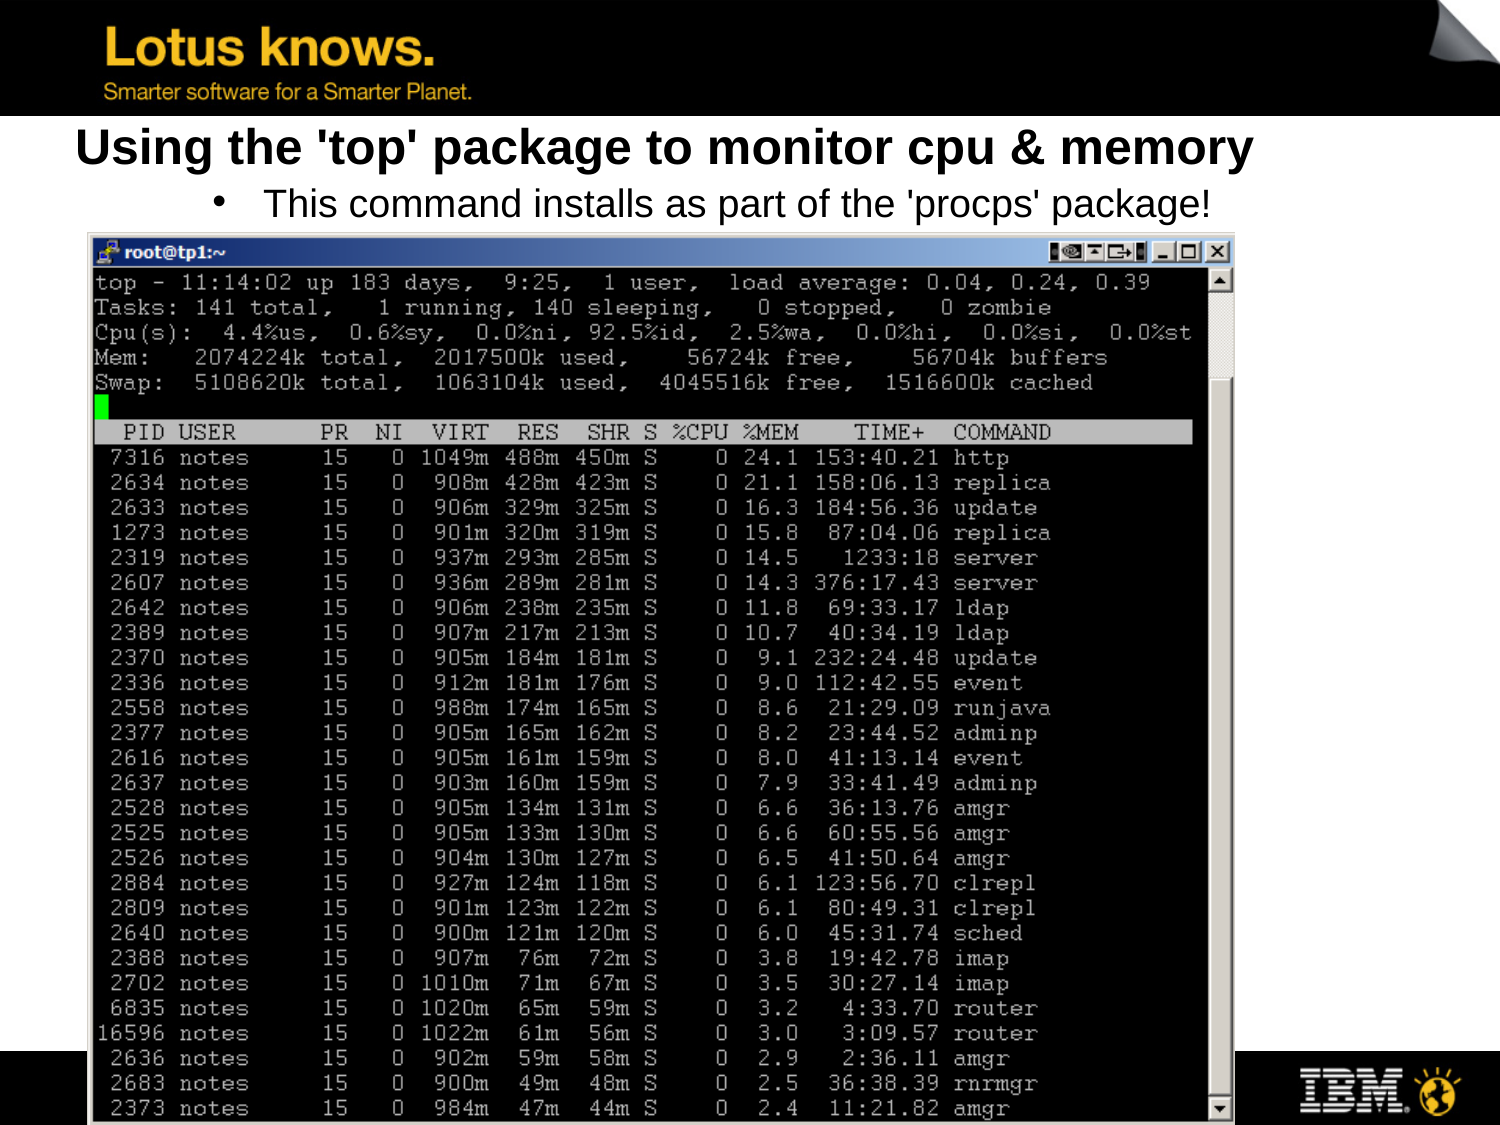

# Using the 'top' package to monitor cpu & memory
This command installs as part of the 'procps' package!